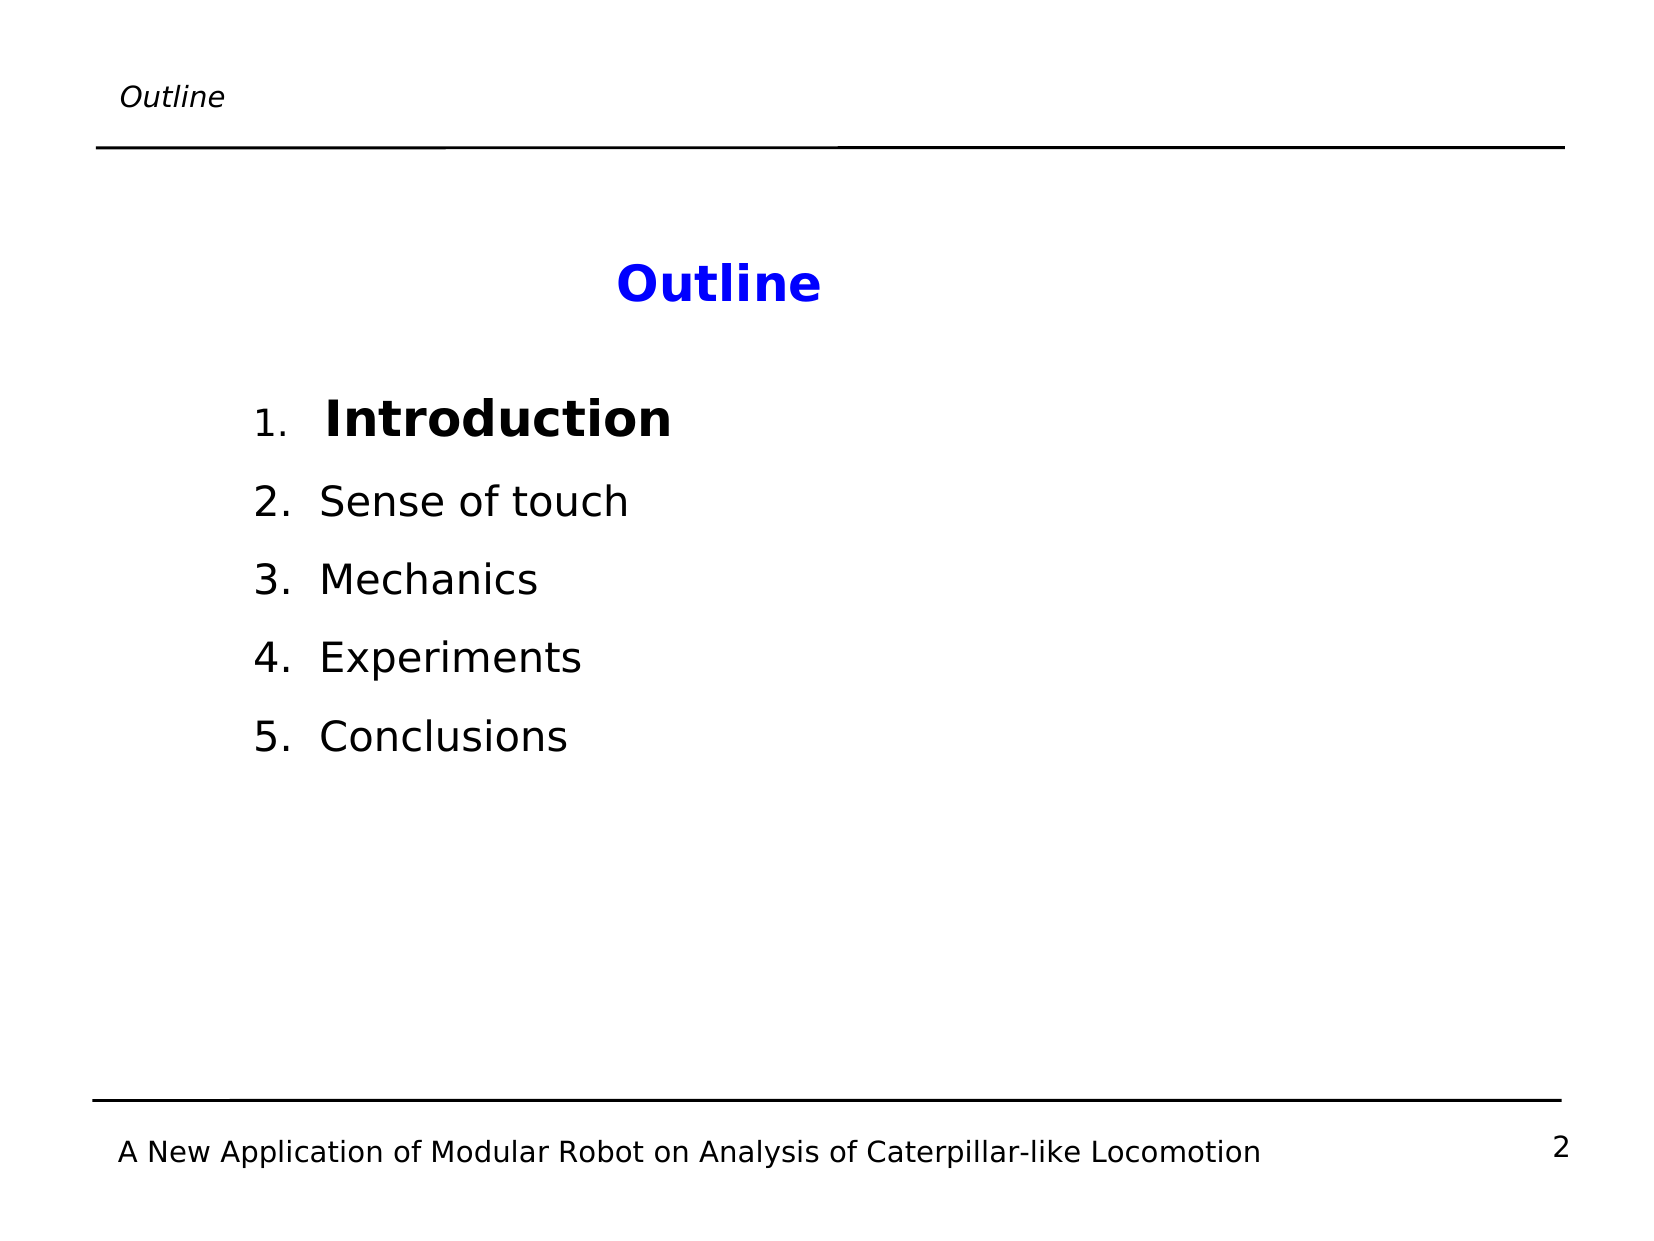

Outline
Outline
 Introduction
 Sense of touch
 Mechanics
 Experiments
 Conclusions
A New Application of Modular Robot on Analysis of Caterpillar-like Locomotion
2